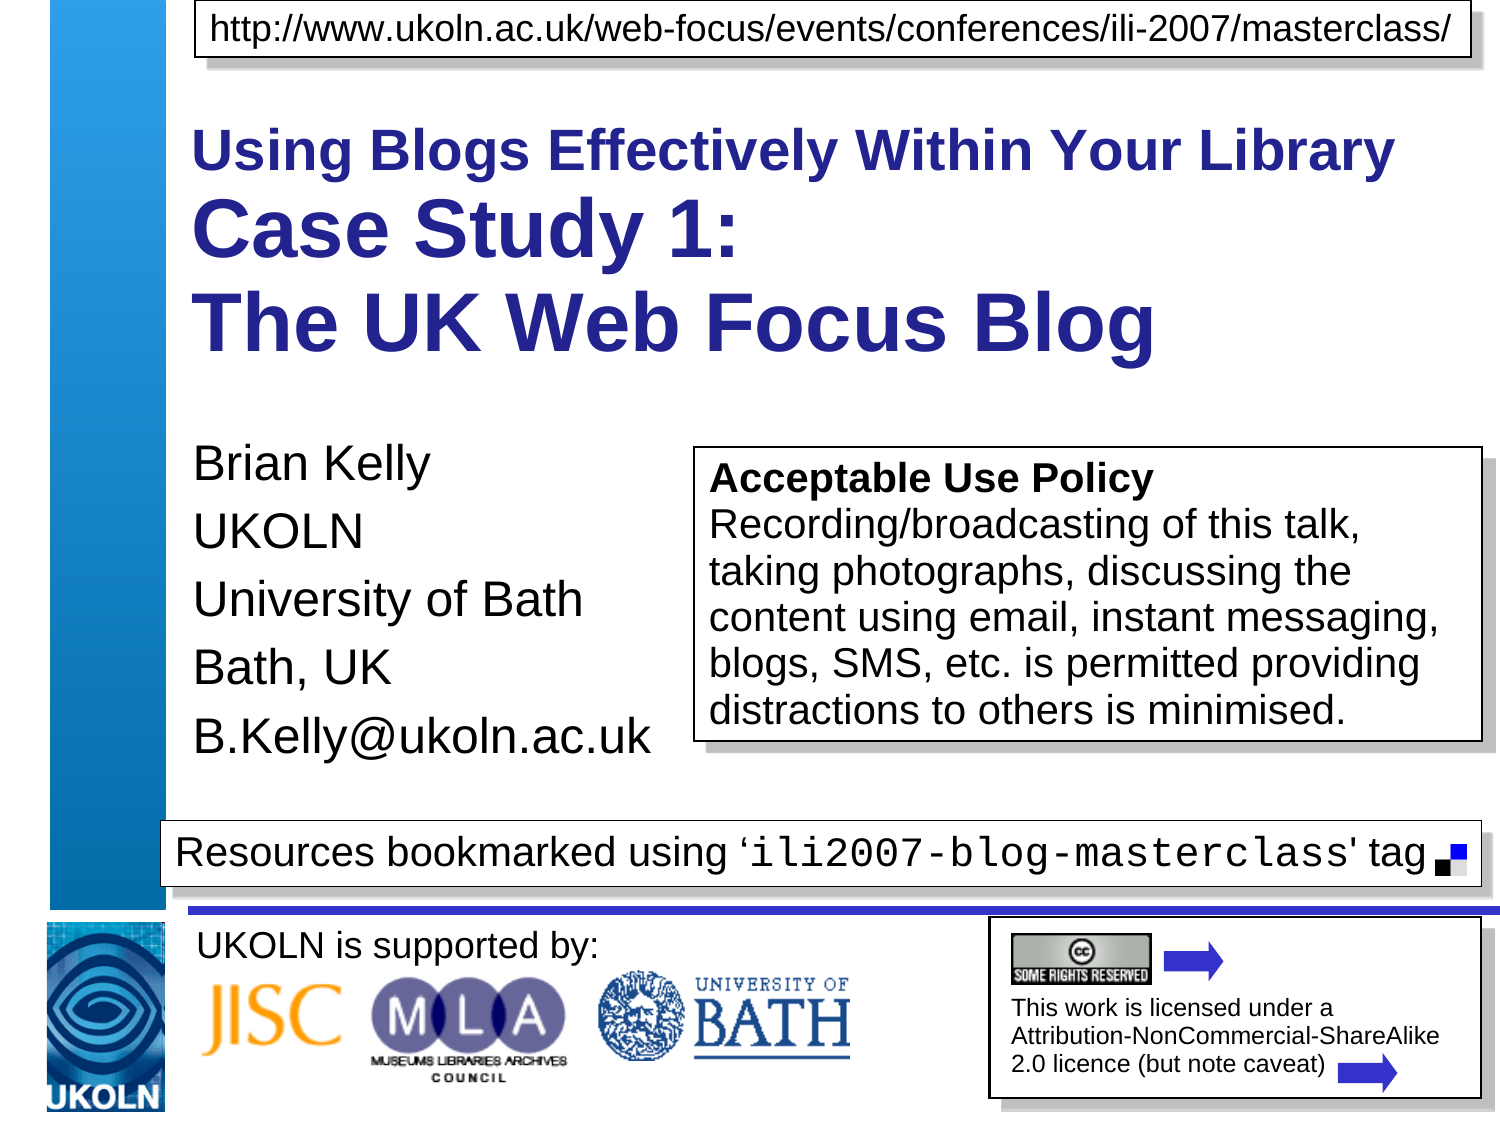

http://www.ukoln.ac.uk/web-focus/events/conferences/ili-2007/masterclass/
# Using Blogs Effectively Within Your Library Case Study 1: The UK Web Focus Blog
Brian Kelly
UKOLN
University of Bath
Bath, UK
B.Kelly@ukoln.ac.uk
Acceptable Use Policy
Recording/broadcasting of this talk, taking photographs, discussing the content using email, instant messaging, blogs, SMS, etc. is permitted providing distractions to others is minimised.
Resources bookmarked using ‘ili2007-blog-masterclass' tag
UKOLN is supported by:
This work is licensed under a Attribution-NonCommercial-ShareAlike 2.0 licence (but note caveat)